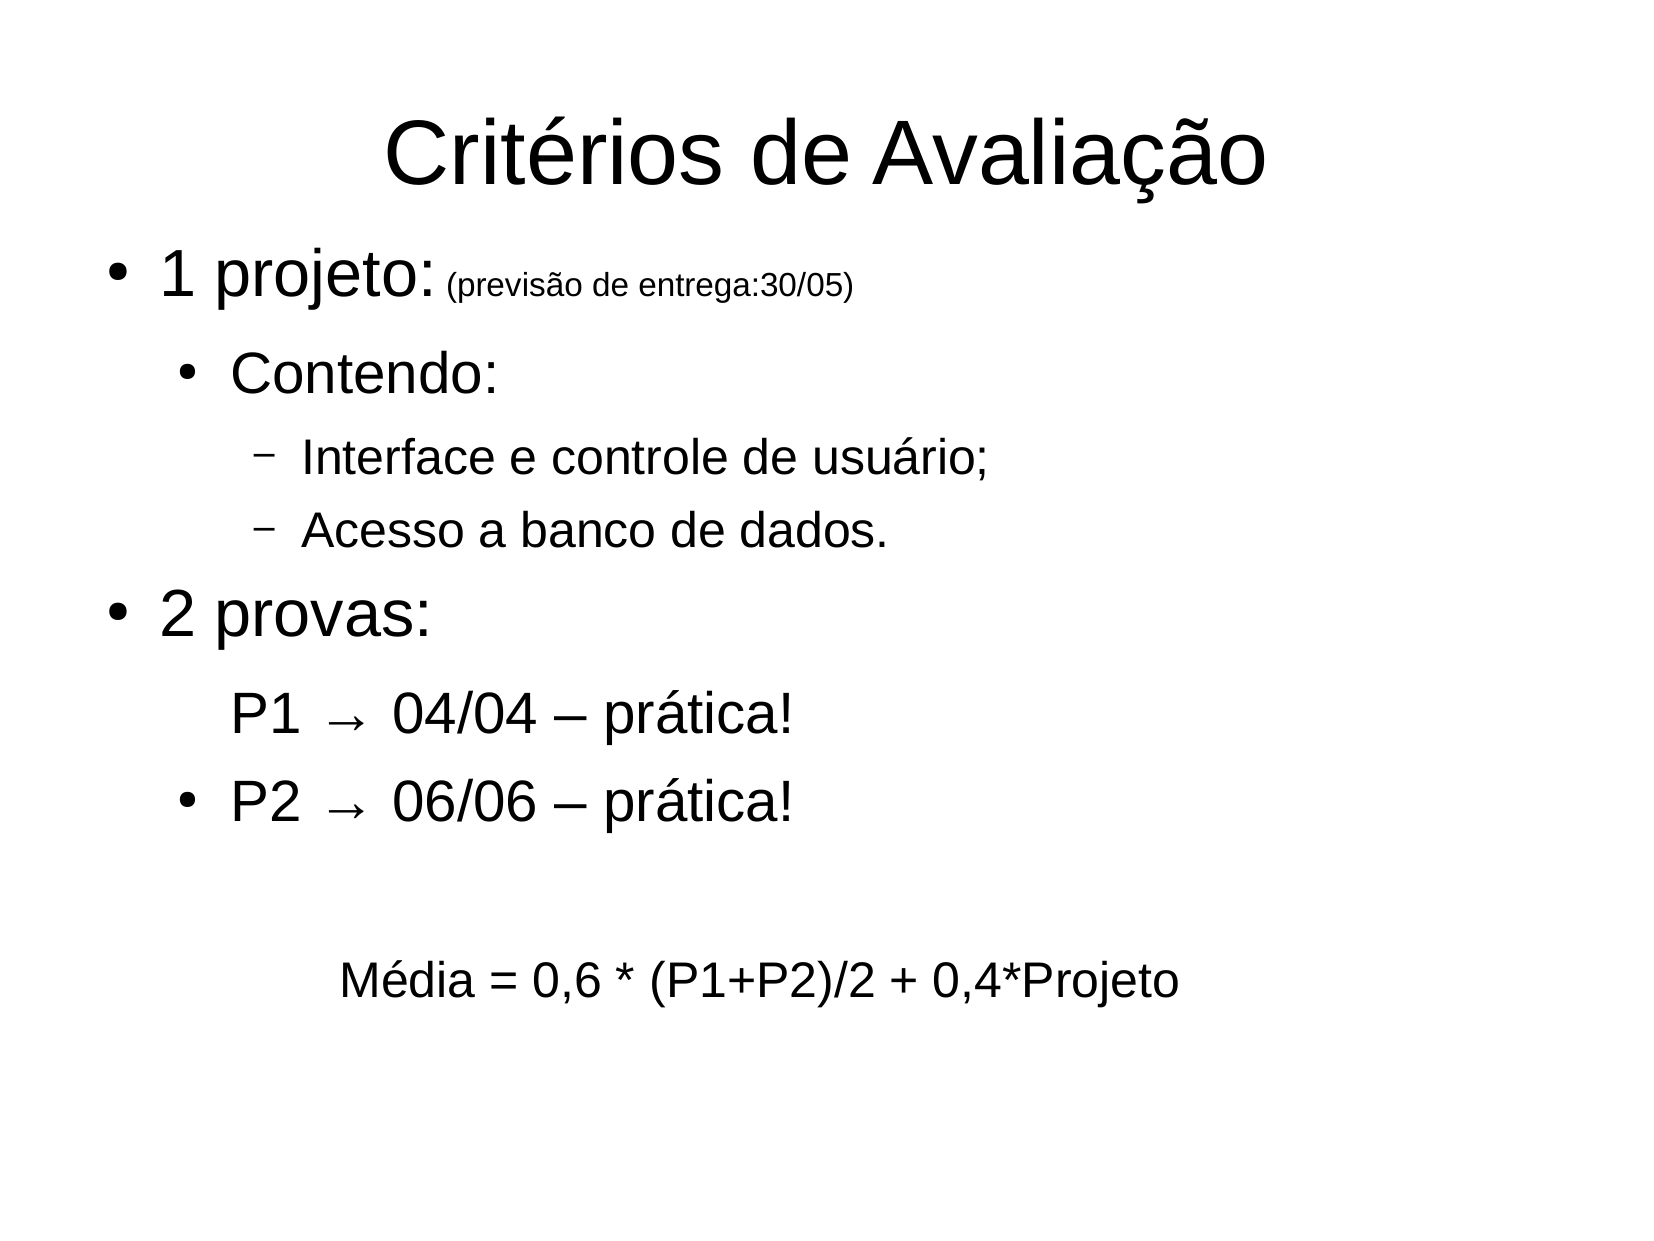

# Critérios de Avaliação
1 projeto: (previsão de entrega:30/05)
Contendo:
Interface e controle de usuário;
Acesso a banco de dados.
2 provas:
P1 → 04/04 – prática!
P2 → 06/06 – prática!
Média = 0,6 * (P1+P2)/2 + 0,4*Projeto